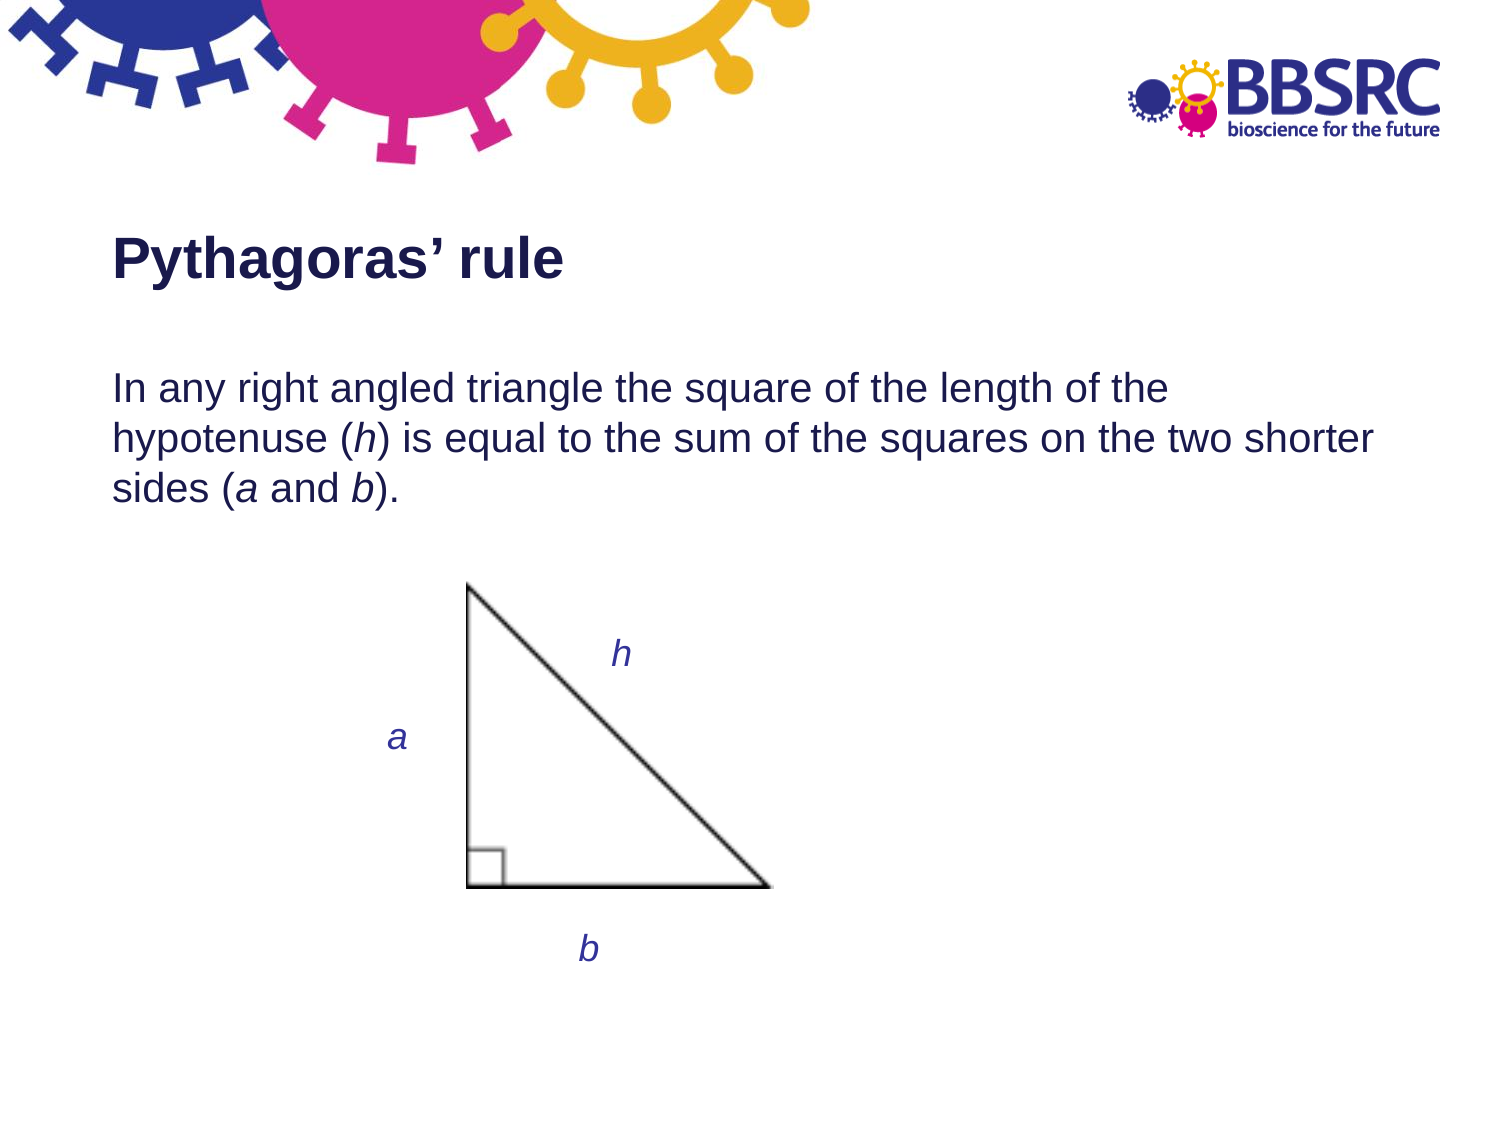

# Pythagoras’ rule
In any right angled triangle the square of the length of the hypotenuse (h) is equal to the sum of the squares on the two shorter sides (a and b).
h
a
b